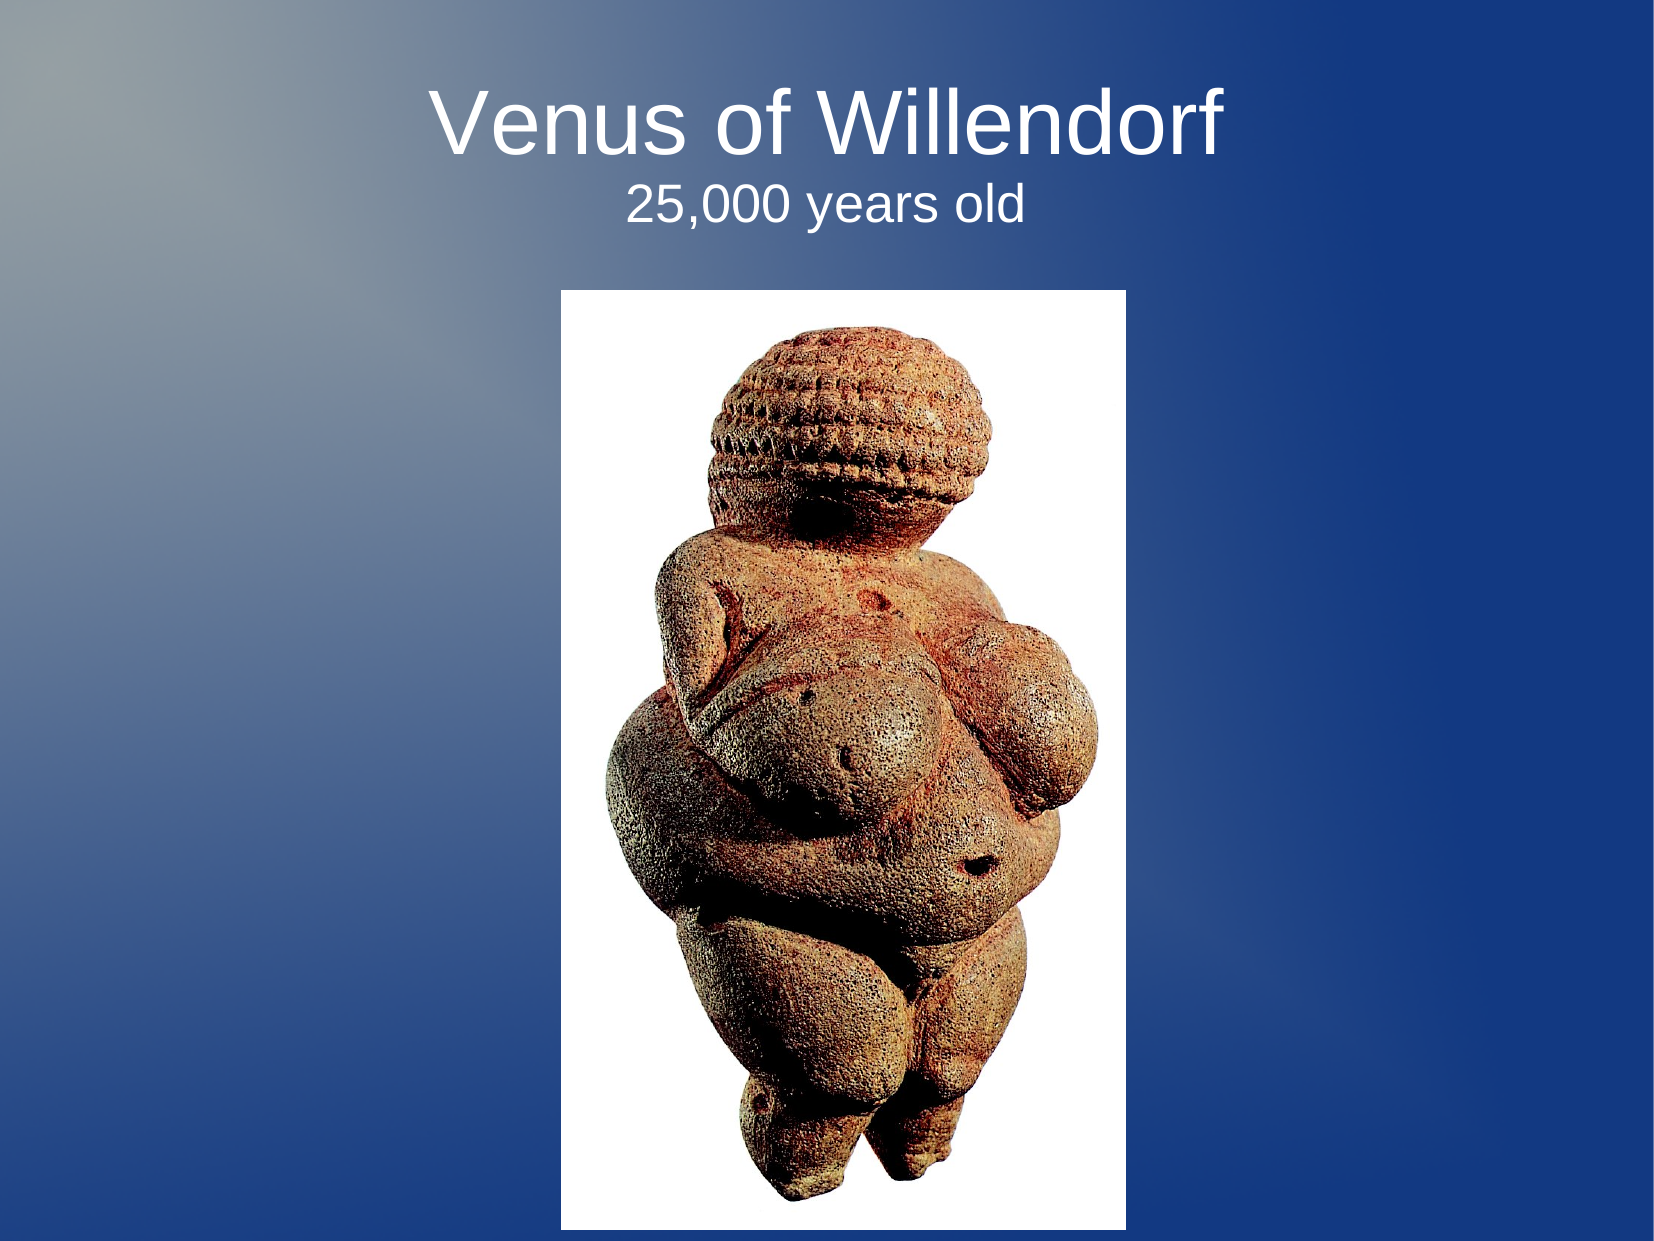

# Venus of Willendorf 25,000 years old